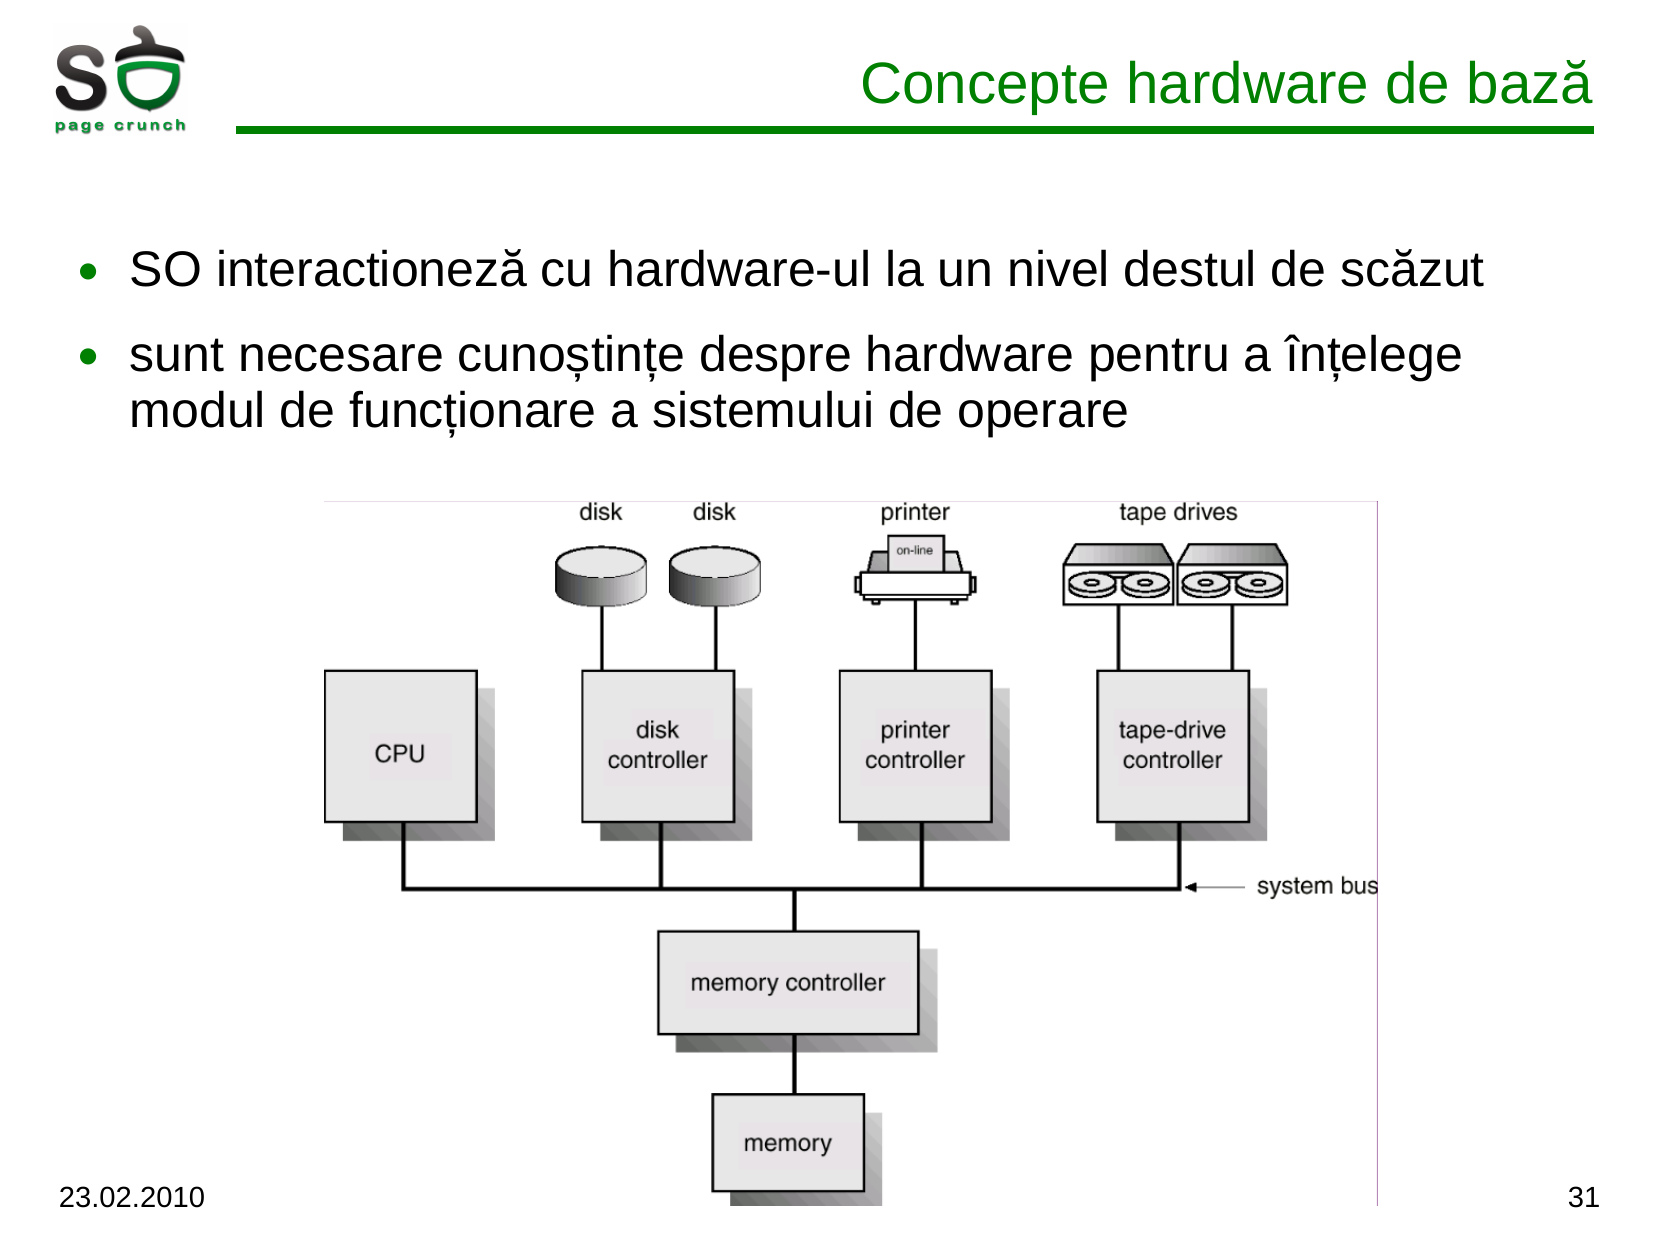

# Concepte hardware de bază
SO interactioneză cu hardware-ul la un nivel destul de scăzut
sunt necesare cunoștințe despre hardware pentru a înțelege modul de funcționare a sistemului de operare
23.02.2010
31